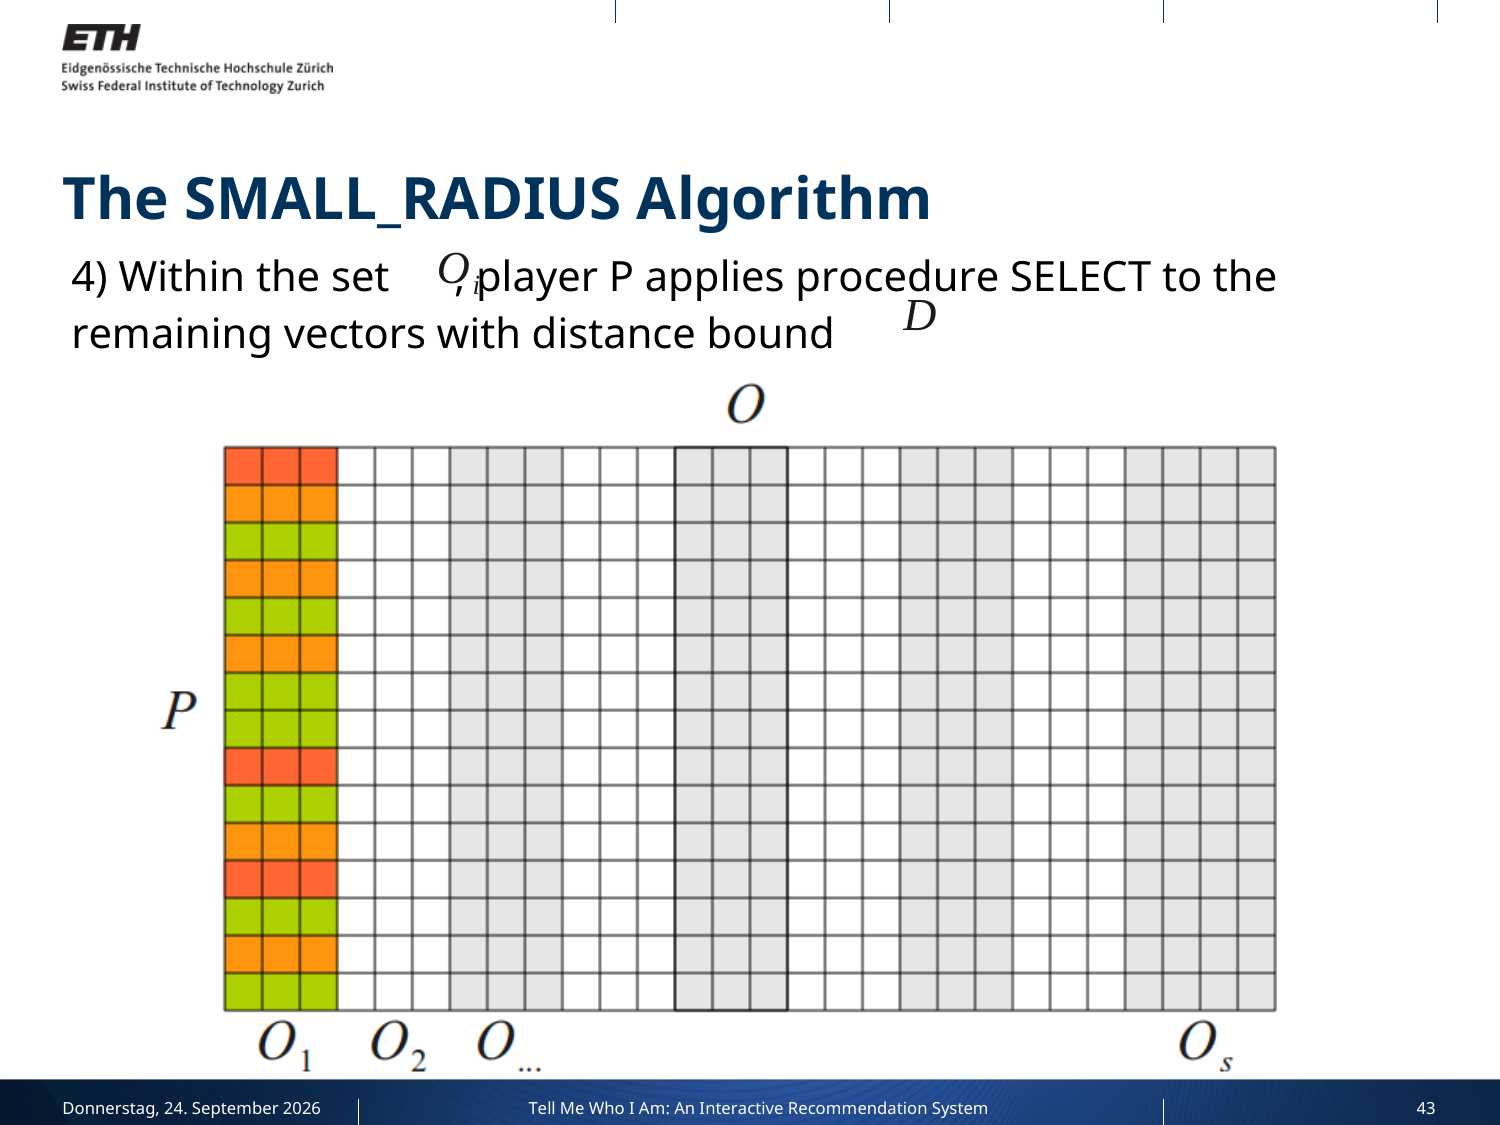

# The SMALL_RADIUS Algorithm
4) Within the set , player P applies procedure SELECT to the remaining vectors with distance bound
43